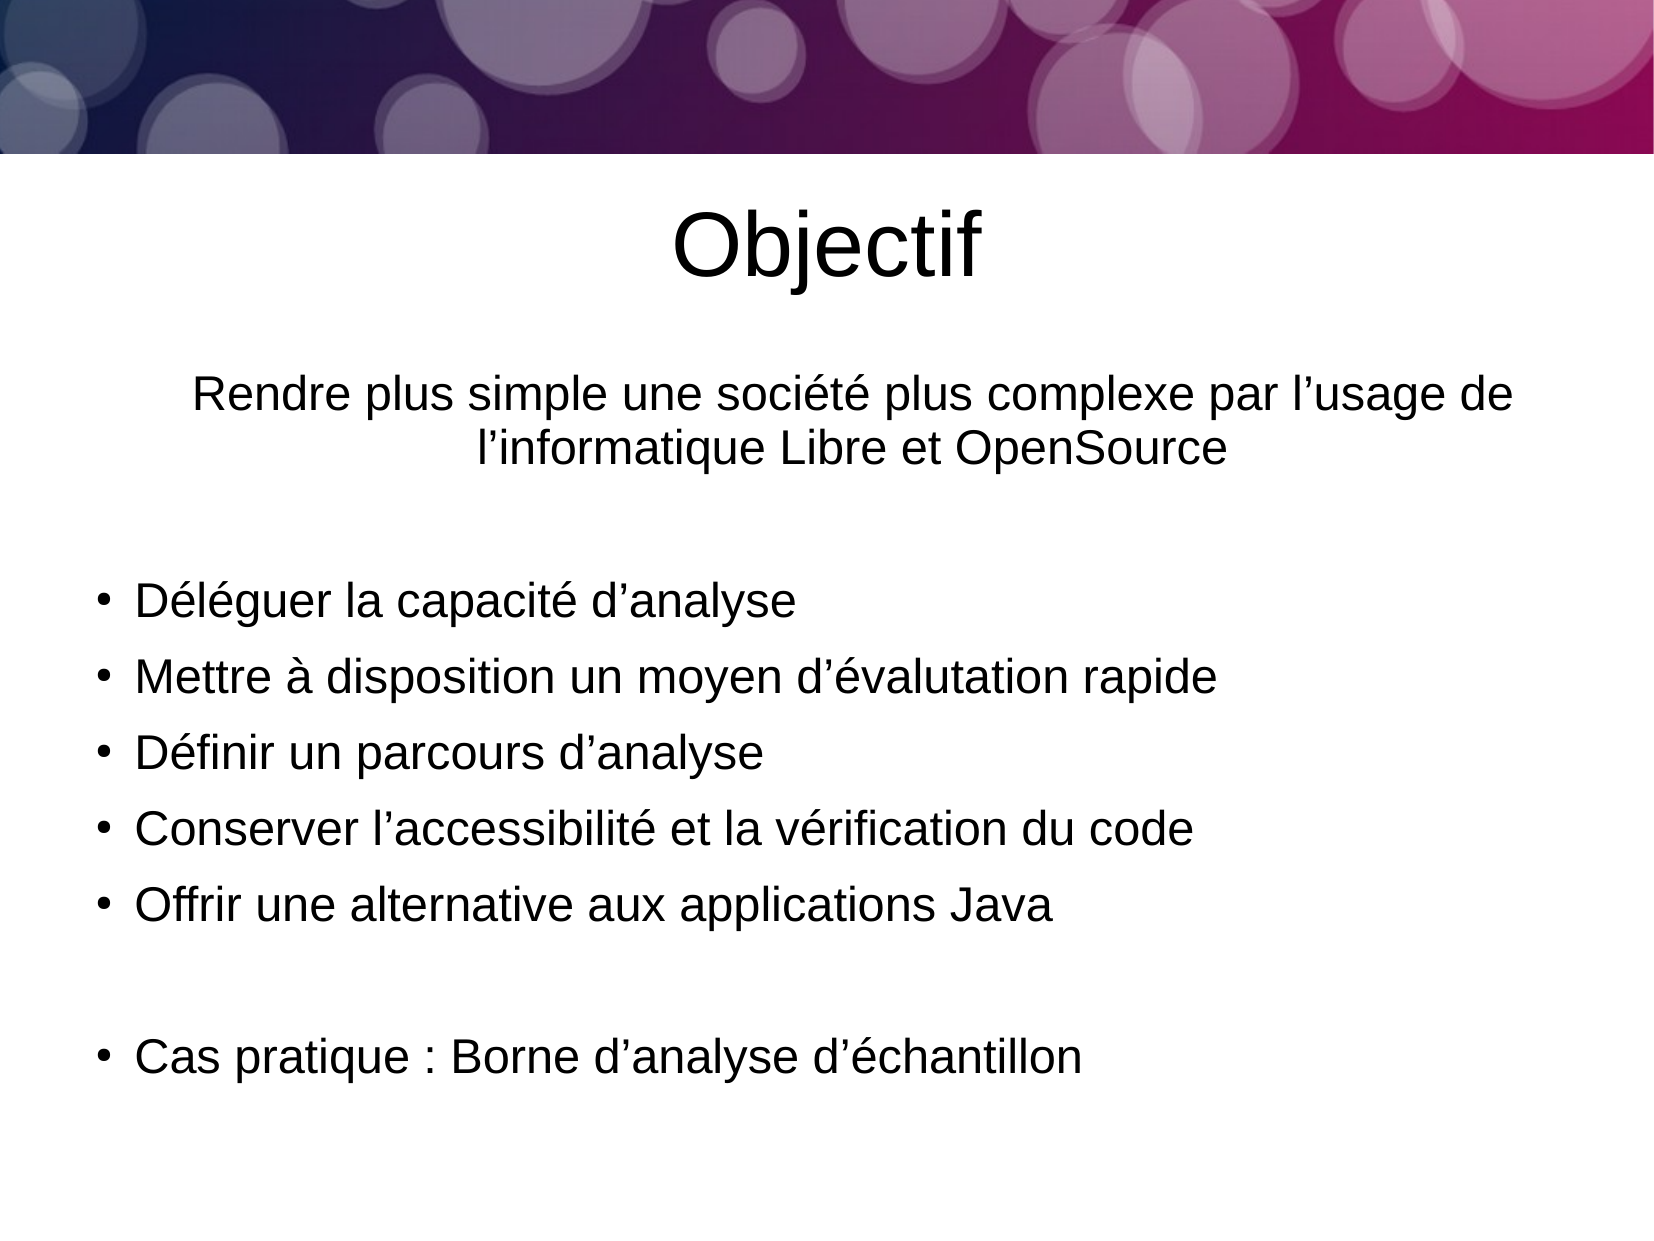

# Objectif
Rendre plus simple une société plus complexe par l’usage de l’informatique Libre et OpenSource
Déléguer la capacité d’analyse
Mettre à disposition un moyen d’évalutation rapide
Définir un parcours d’analyse
Conserver l’accessibilité et la vérification du code
Offrir une alternative aux applications Java
Cas pratique : Borne d’analyse d’échantillon